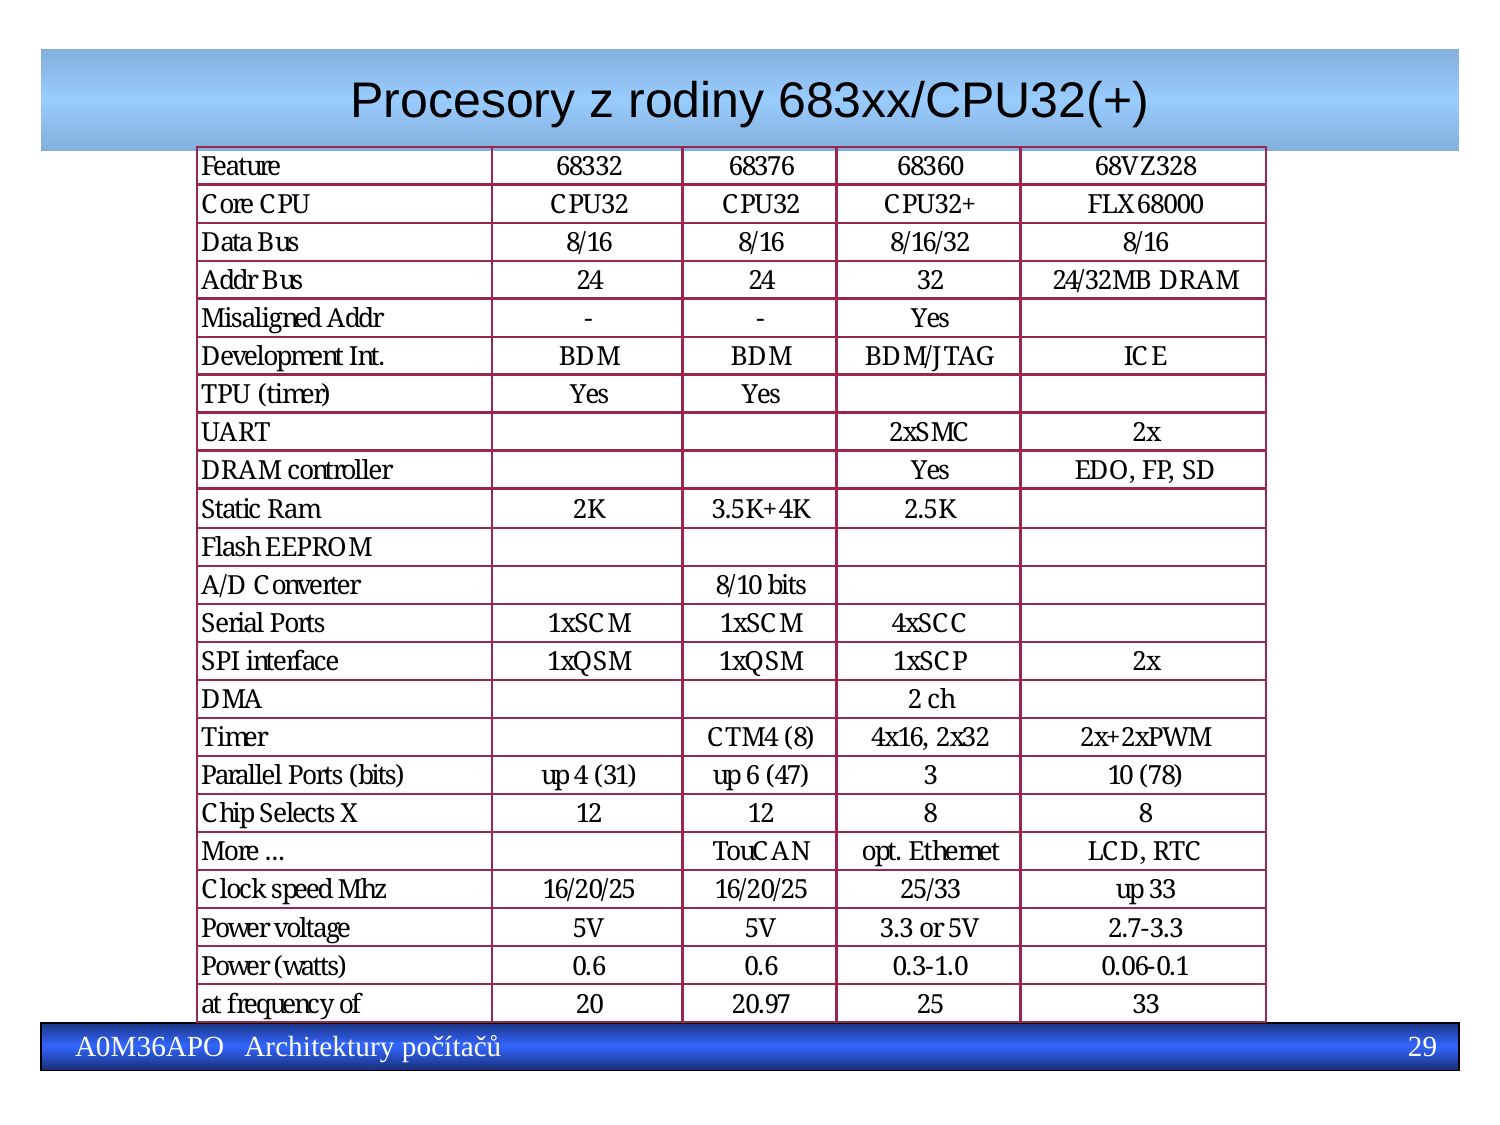

# Procesory z rodiny 683xx/CPU32(+)
A0M36APO Architektury počítačů
29